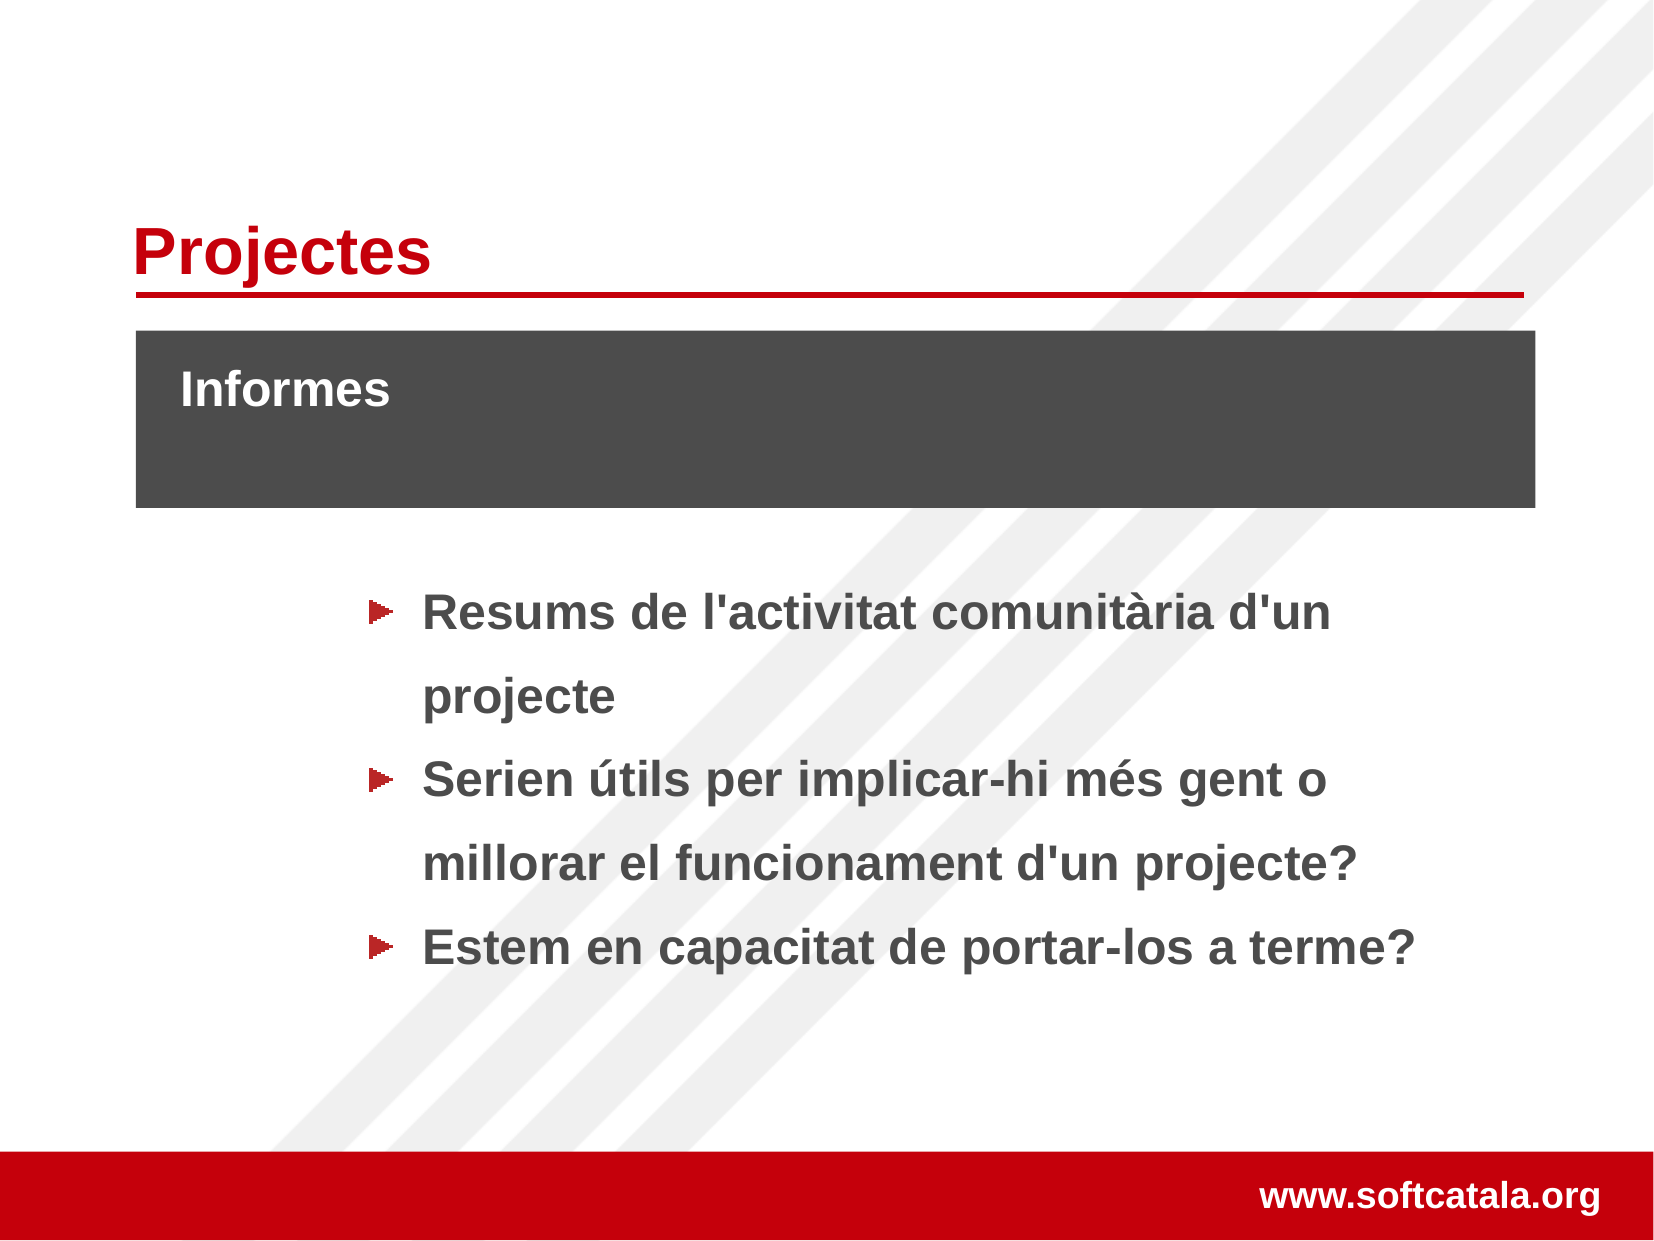

Projectes
Informes
Resums de l'activitat comunitària d'un projecte
Serien útils per implicar-hi més gent o millorar el funcionament d'un projecte?
Estem en capacitat de portar-los a terme?
 www.softcatala.org